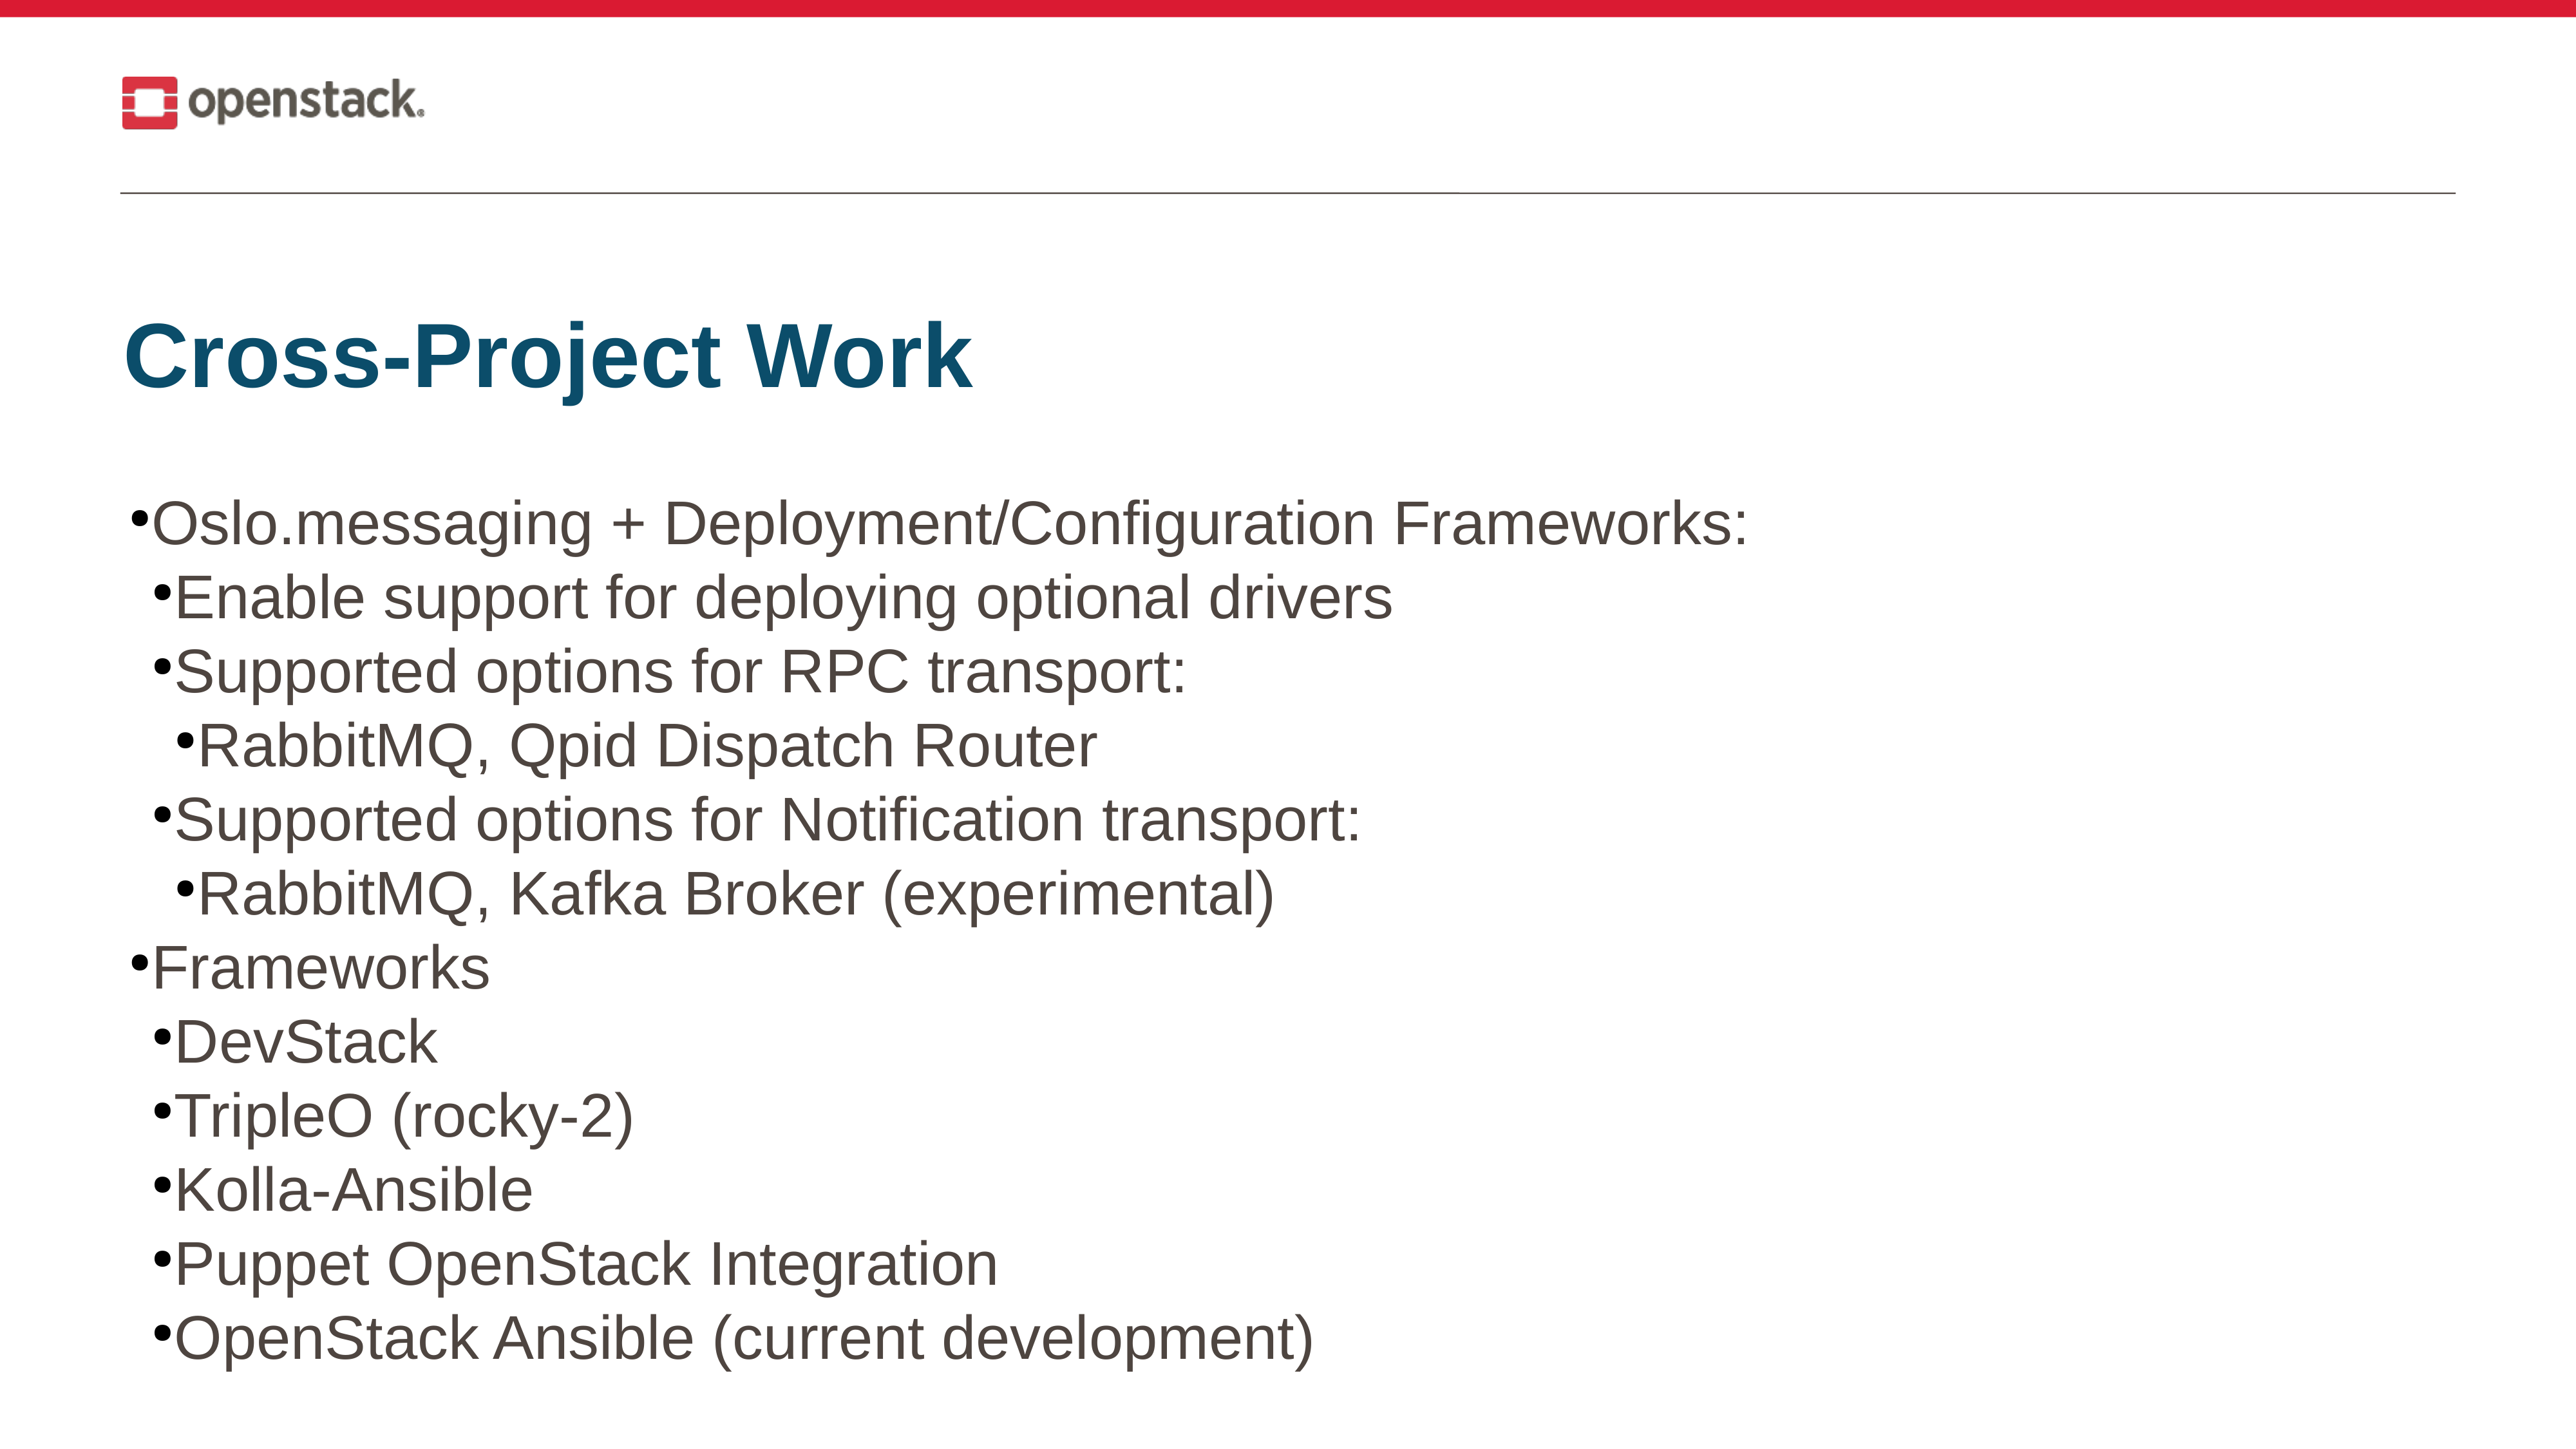

Cross-Project Work
Oslo.messaging + Deployment/Configuration Frameworks:
Enable support for deploying optional drivers
Supported options for RPC transport:
RabbitMQ, Qpid Dispatch Router
Supported options for Notification transport:
RabbitMQ, Kafka Broker (experimental)
Frameworks
DevStack
TripleO (rocky-2)
Kolla-Ansible
Puppet OpenStack Integration
OpenStack Ansible (current development)